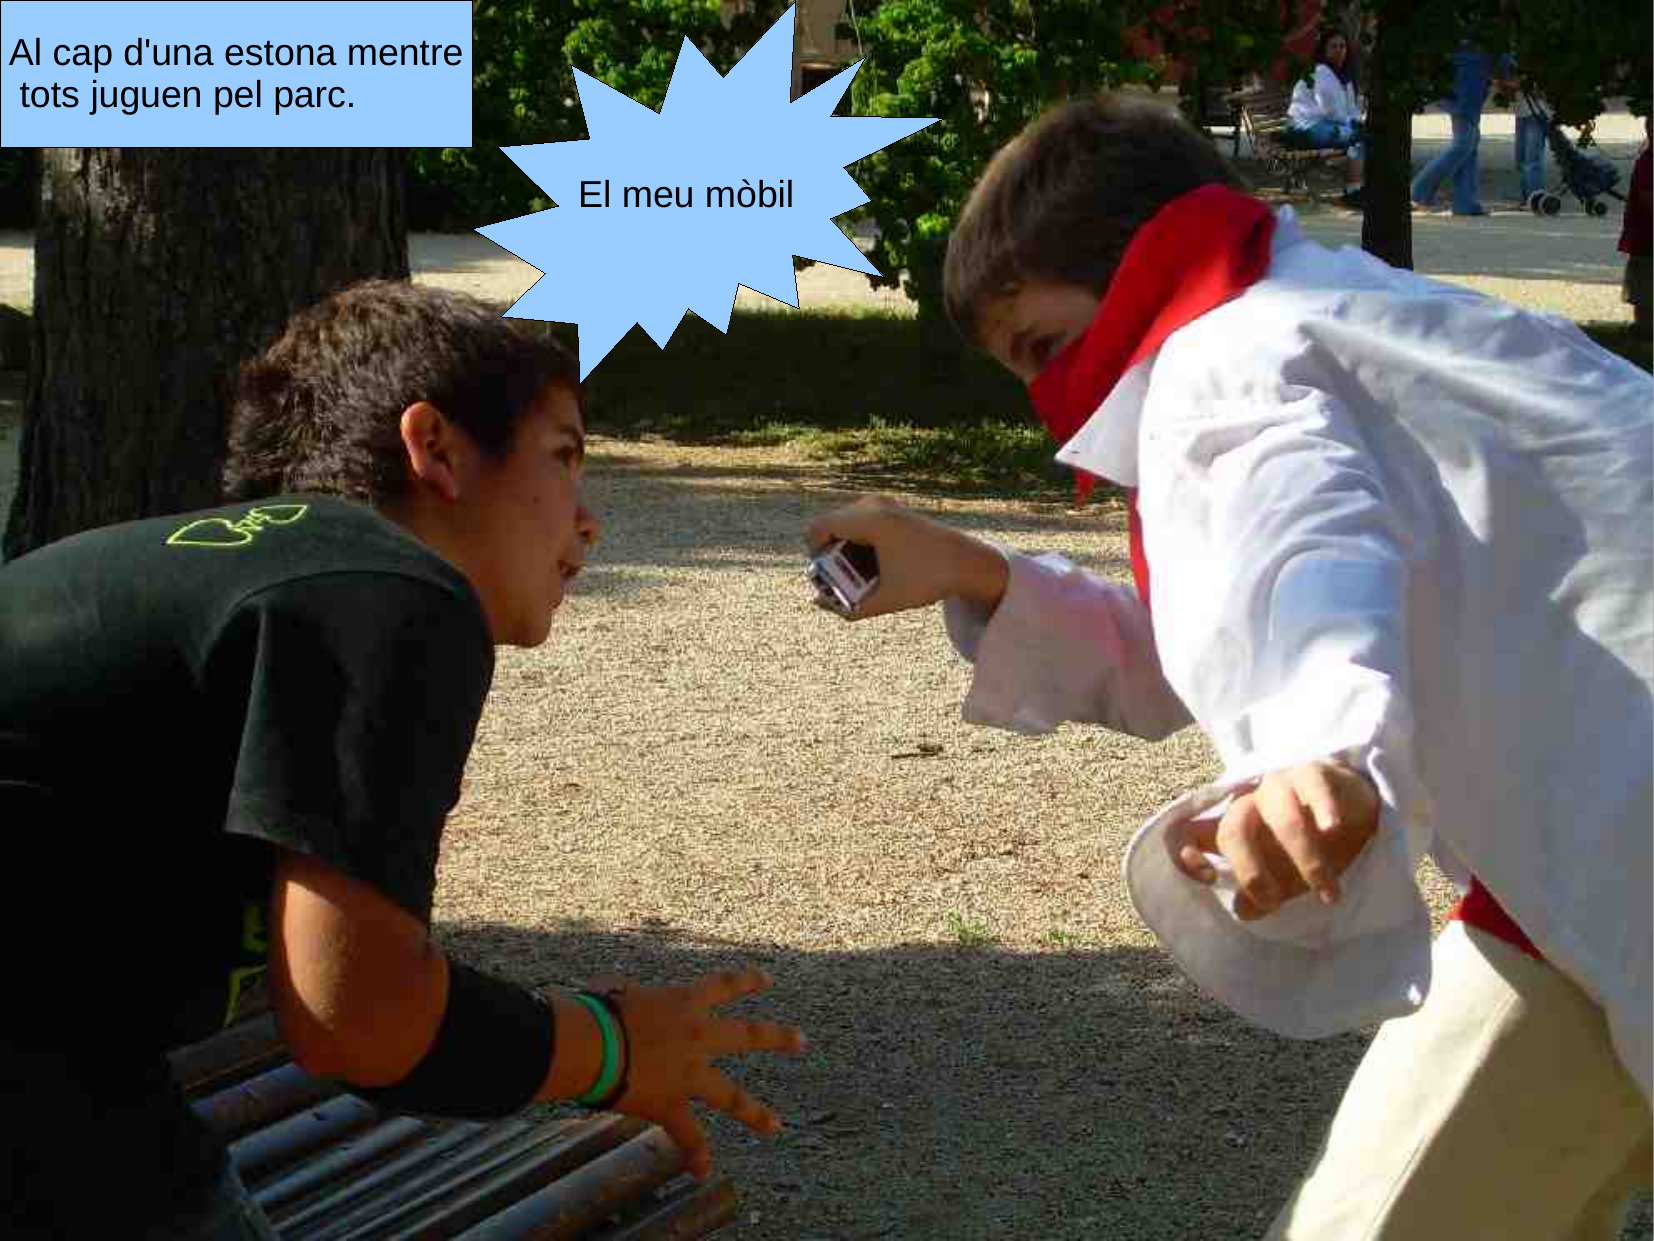

Al cap d'una estona mentre
 tots juguen pel parc.
El meu mòbil